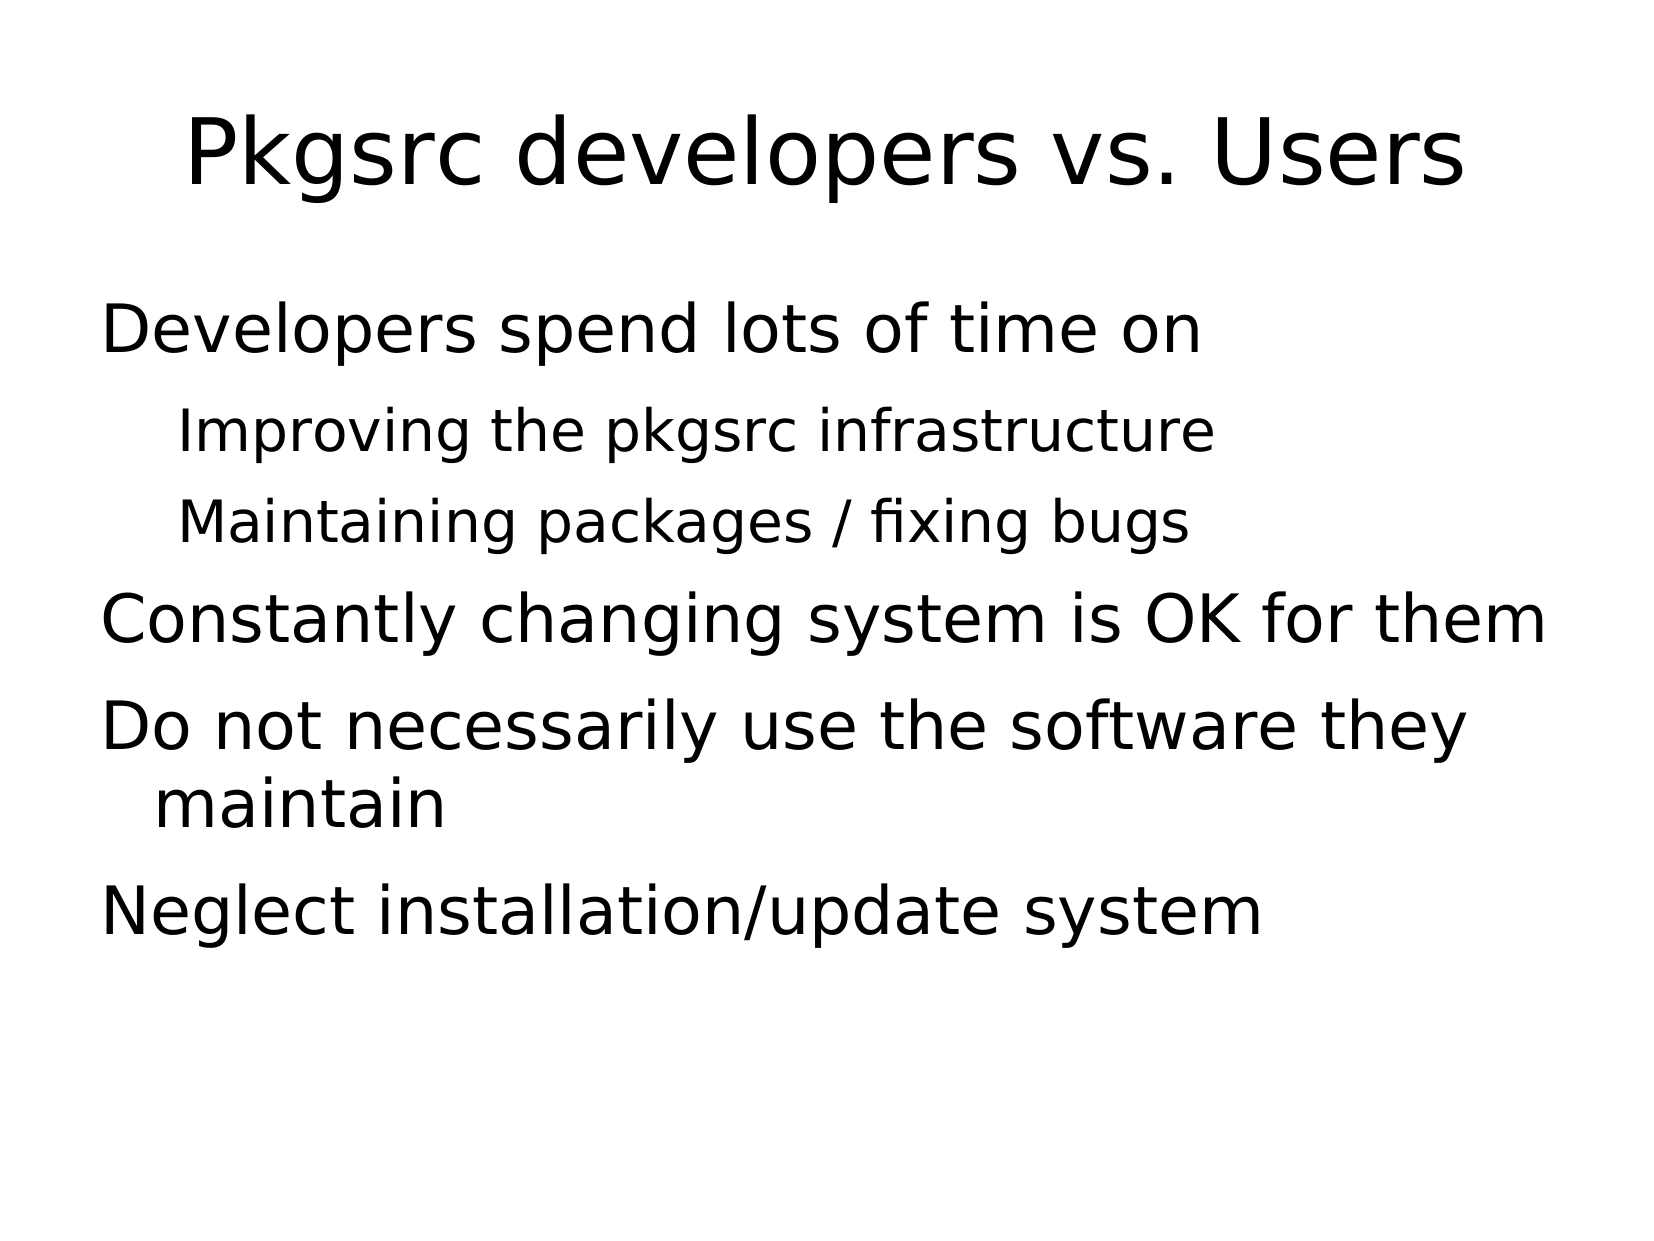

# Pkgsrc developers vs. Users
Developers spend lots of time on
Improving the pkgsrc infrastructure
Maintaining packages / fixing bugs
Constantly changing system is OK for them
Do not necessarily use the software they maintain
Neglect installation/update system